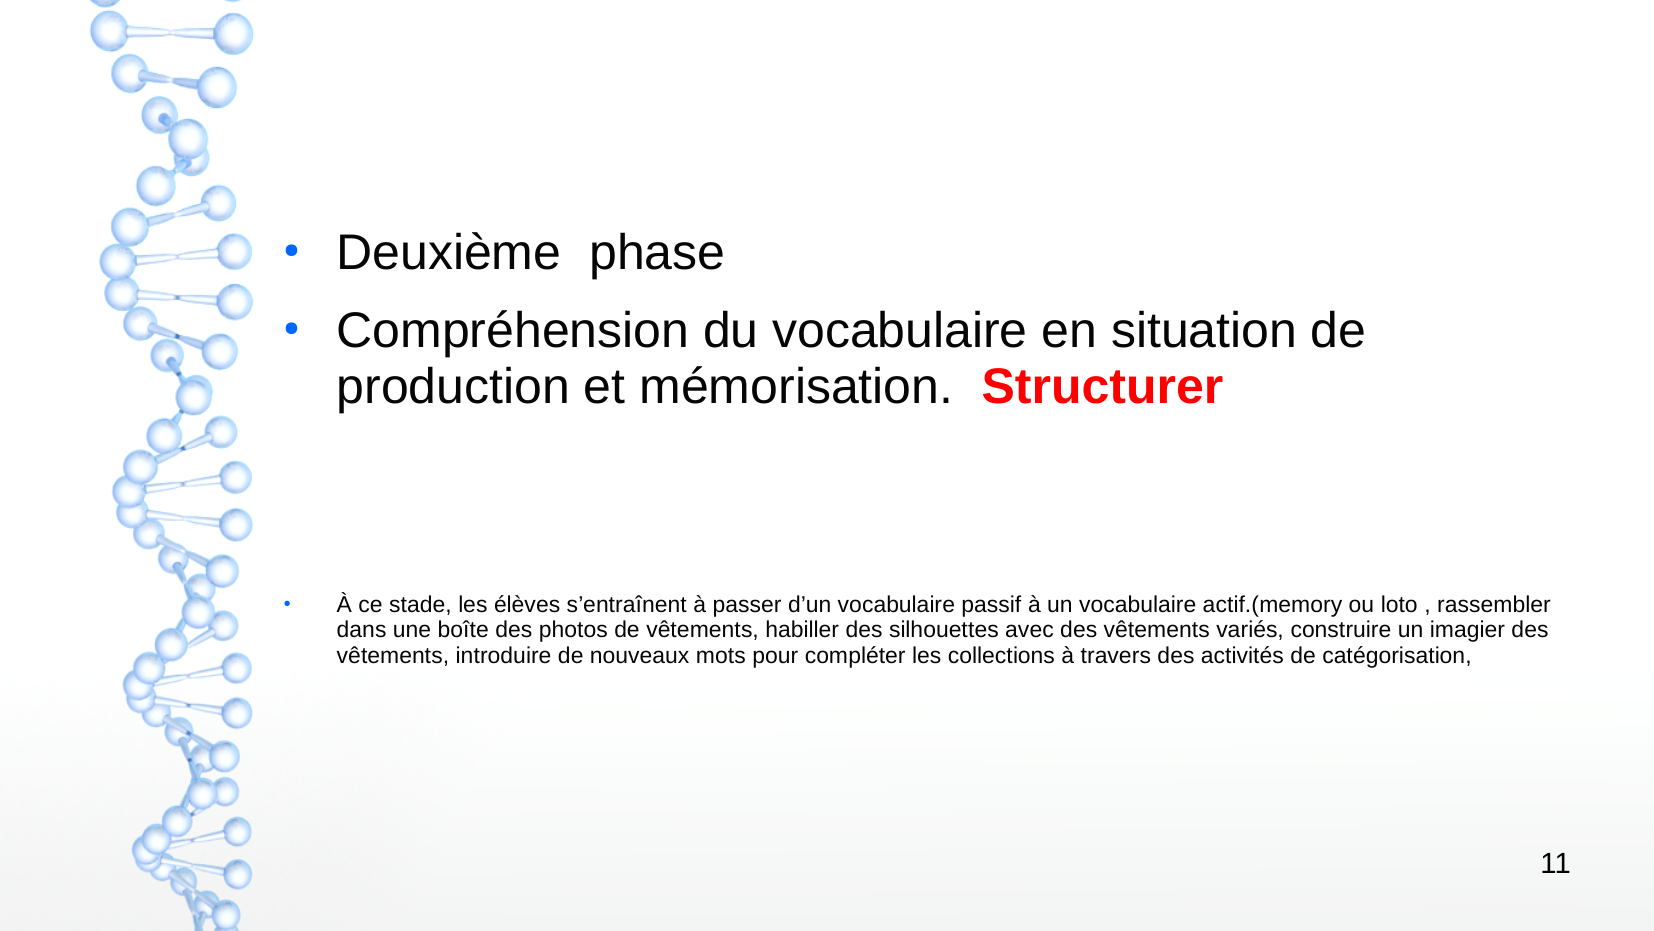

#
Deuxième phase
Compréhension du vocabulaire en situation de production et mémorisation. Structurer
À ce stade, les élèves s’entraînent à passer d’un vocabulaire passif à un vocabulaire actif.(memory ou loto , rassembler dans une boîte des photos de vêtements, habiller des silhouettes avec des vêtements variés, construire un imagier des vêtements, introduire de nouveaux mots pour compléter les collections à travers des activités de catégorisation,
11